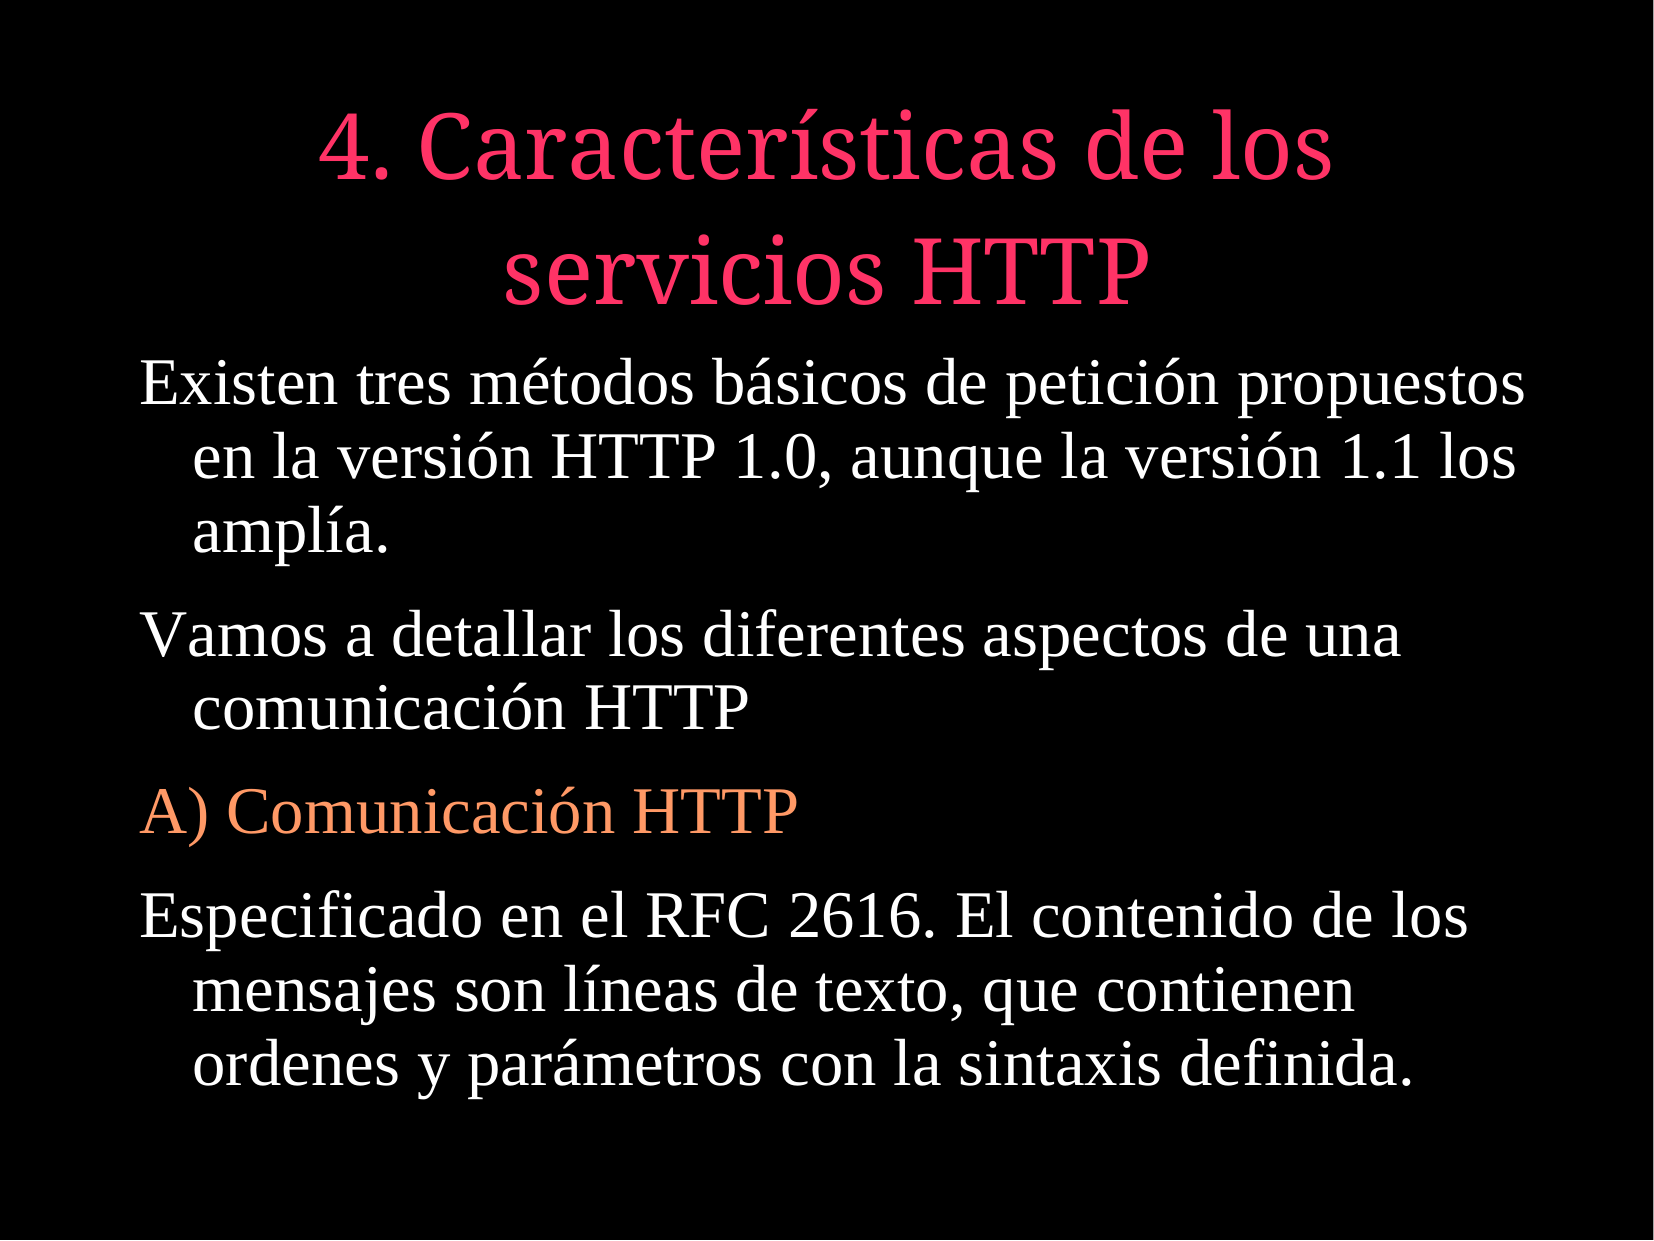

# 4. Características de los servicios HTTP
Existen tres métodos básicos de petición propuestos en la versión HTTP 1.0, aunque la versión 1.1 los amplía.
Vamos a detallar los diferentes aspectos de una comunicación HTTP
A) Comunicación HTTP
Especificado en el RFC 2616. El contenido de los mensajes son líneas de texto, que contienen ordenes y parámetros con la sintaxis definida.